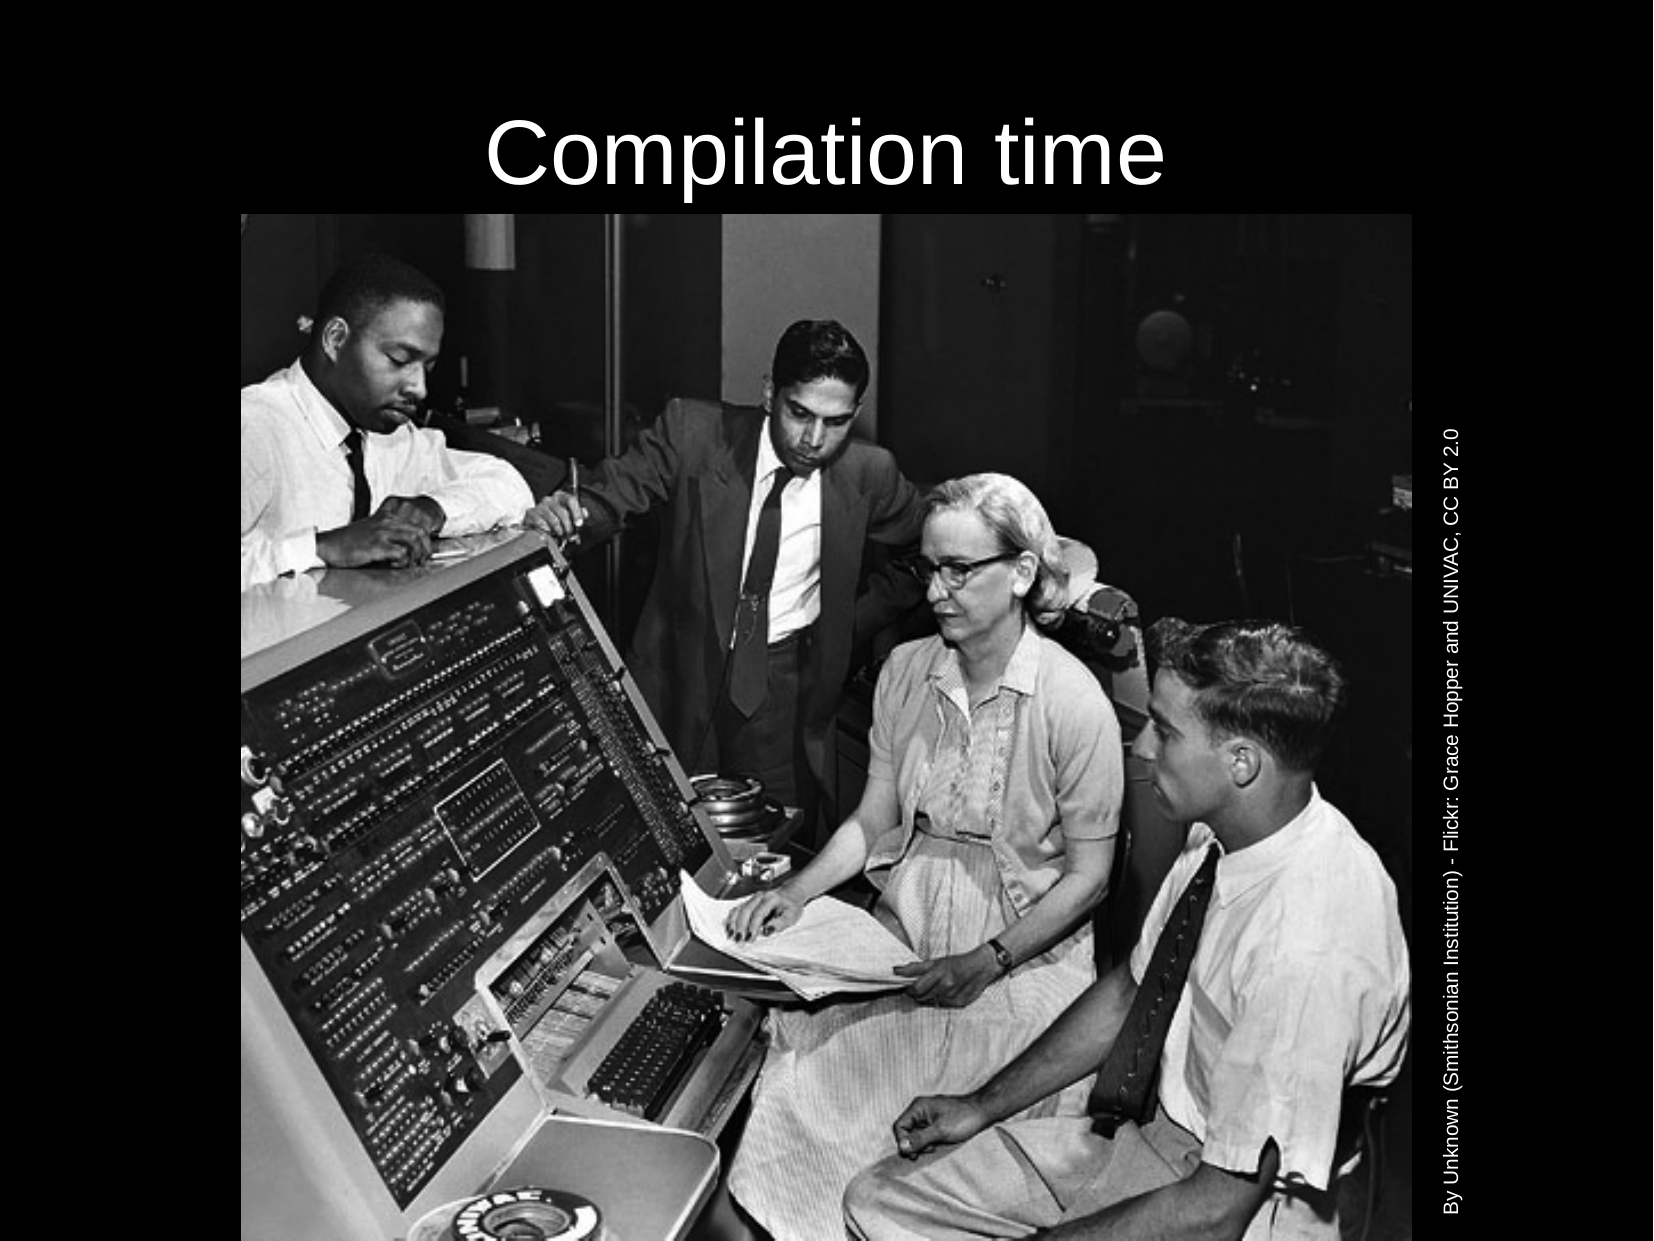

# Compilation time
By Unknown (Smithsonian Institution) - Flickr: Grace Hopper and UNIVAC, CC BY 2.0